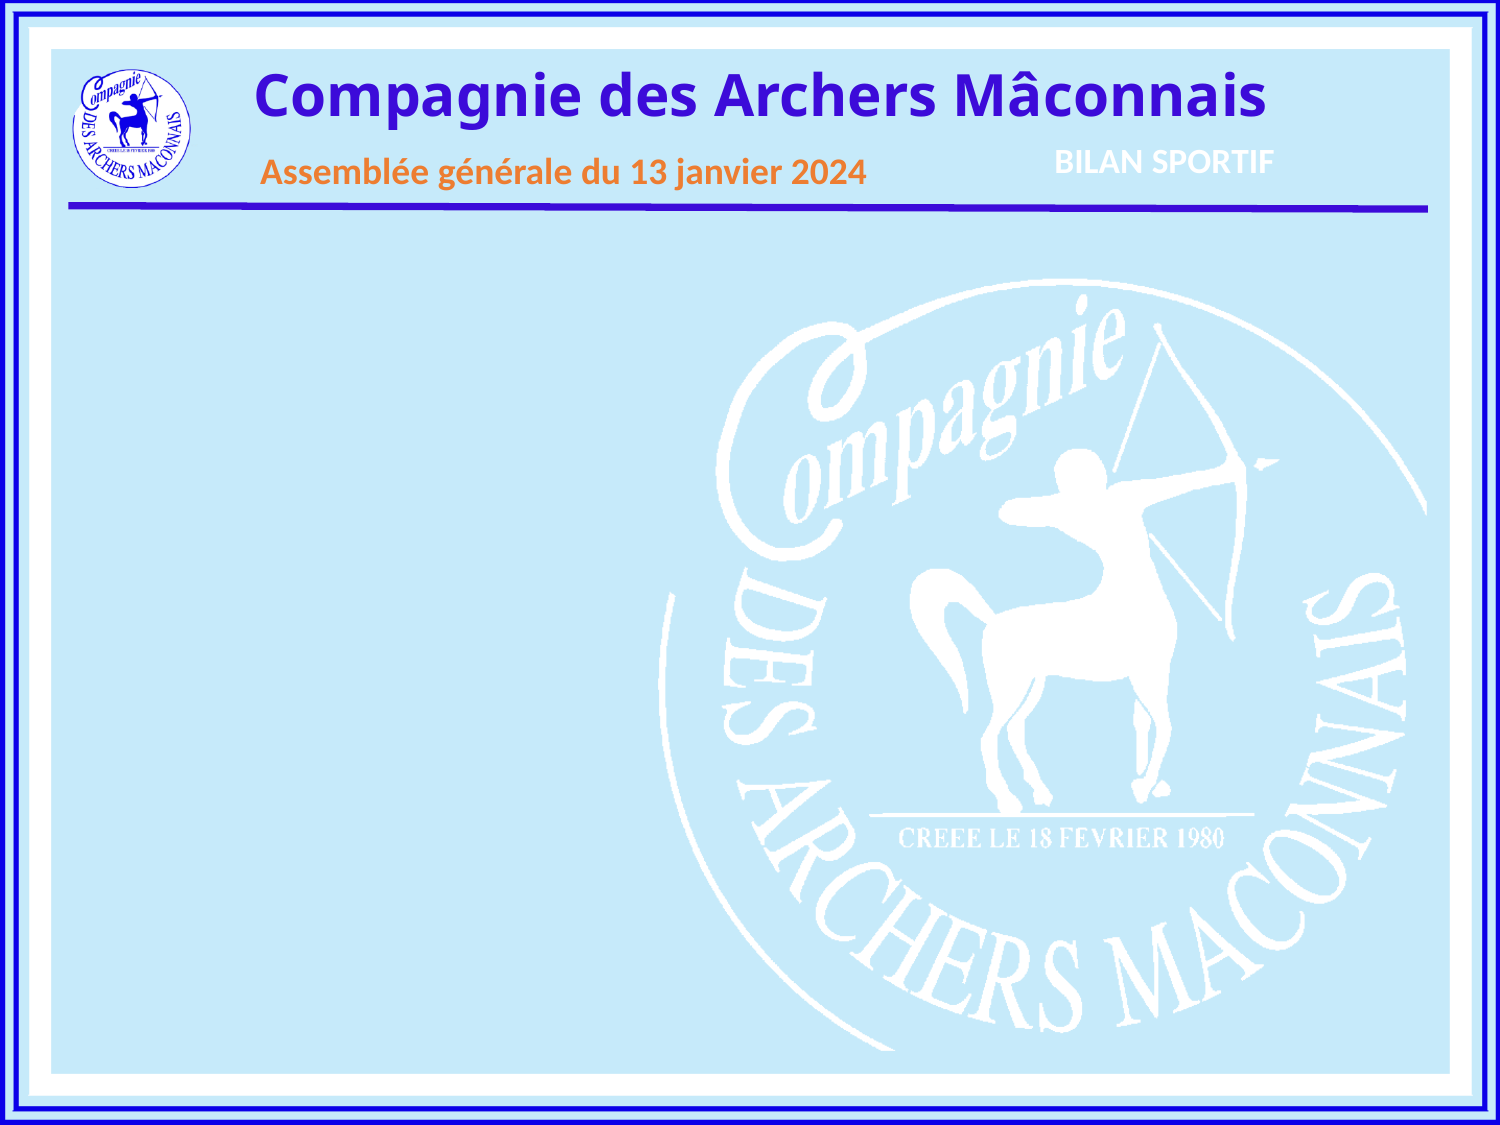

# Compagnie des Archers Mâconnais
BILAN SPORTIF
 Assemblée générale du 13 janvier 2024